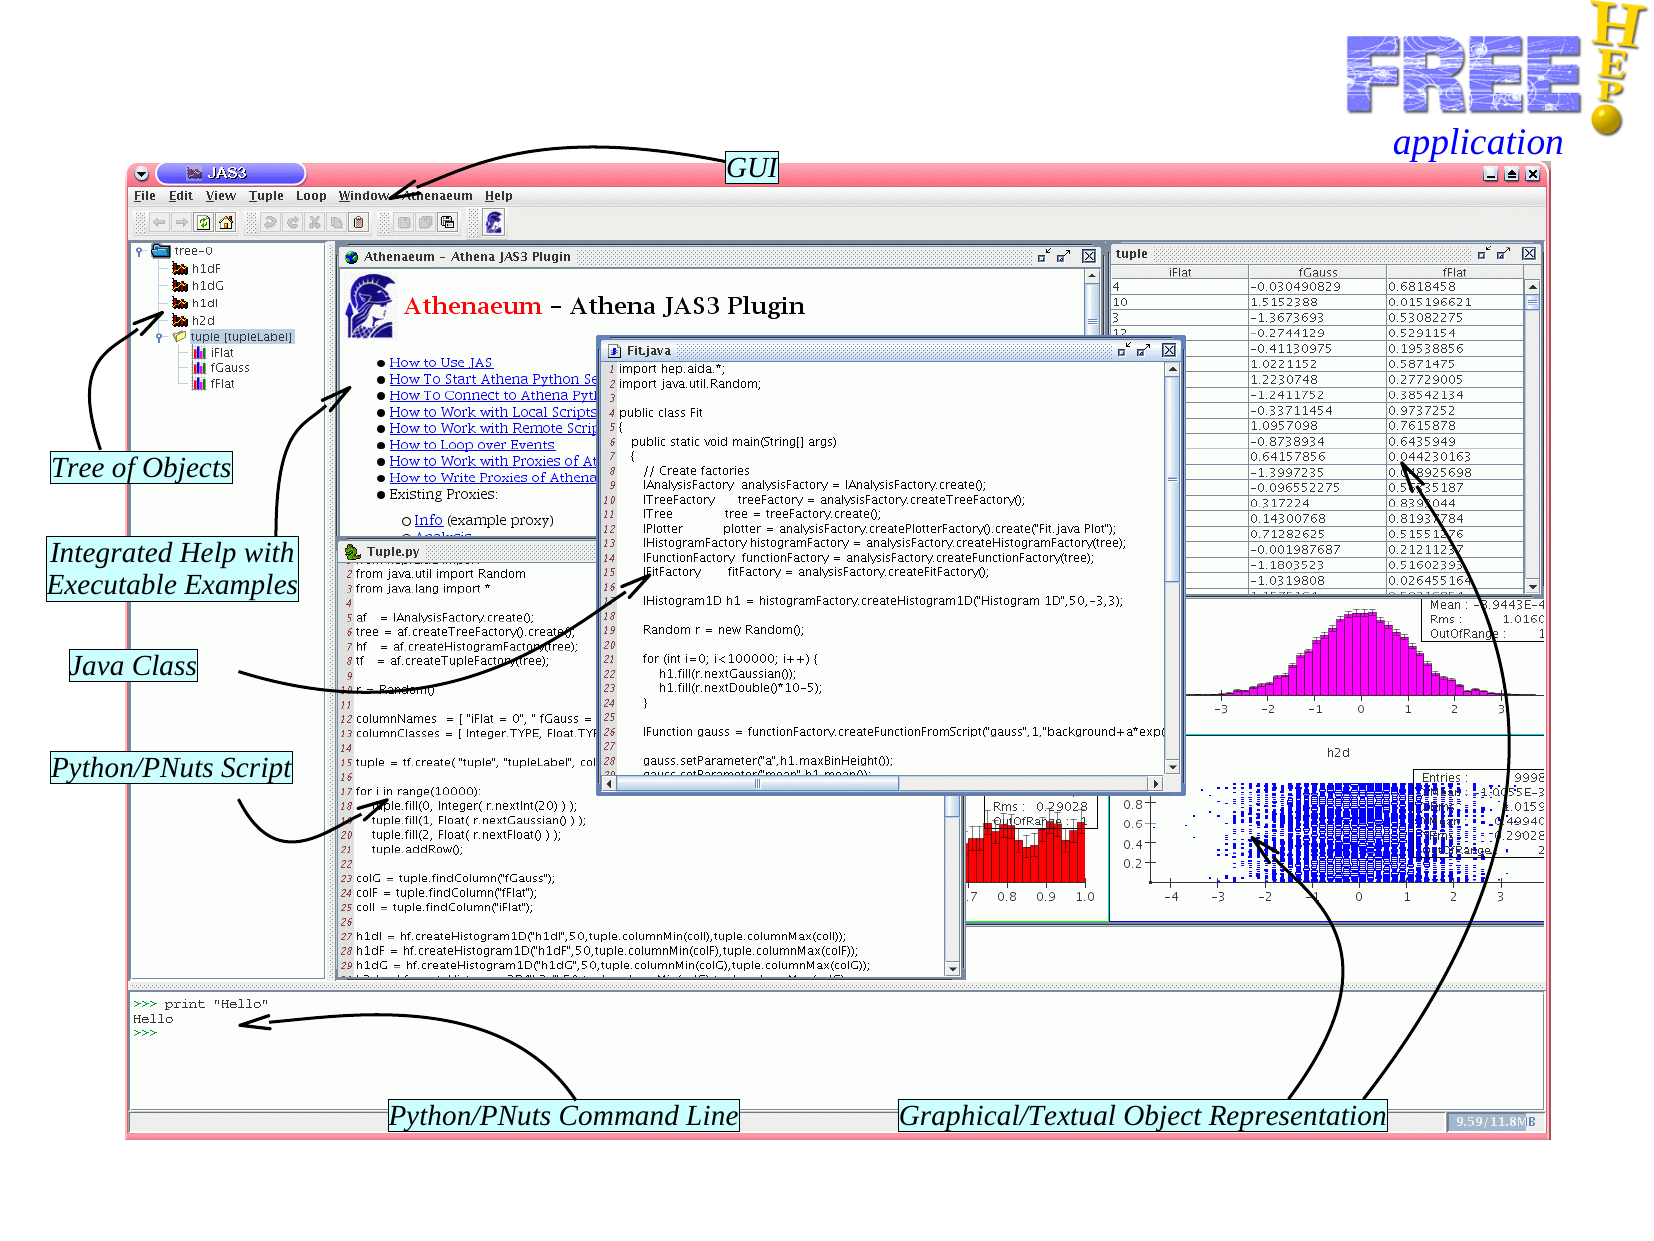

application
GUI
Tree of Objects
Integrated Help with
Executable Examples
Java Class
Python/PNuts Script
Python/PNuts Command Line
Graphical/Textual Object Representation